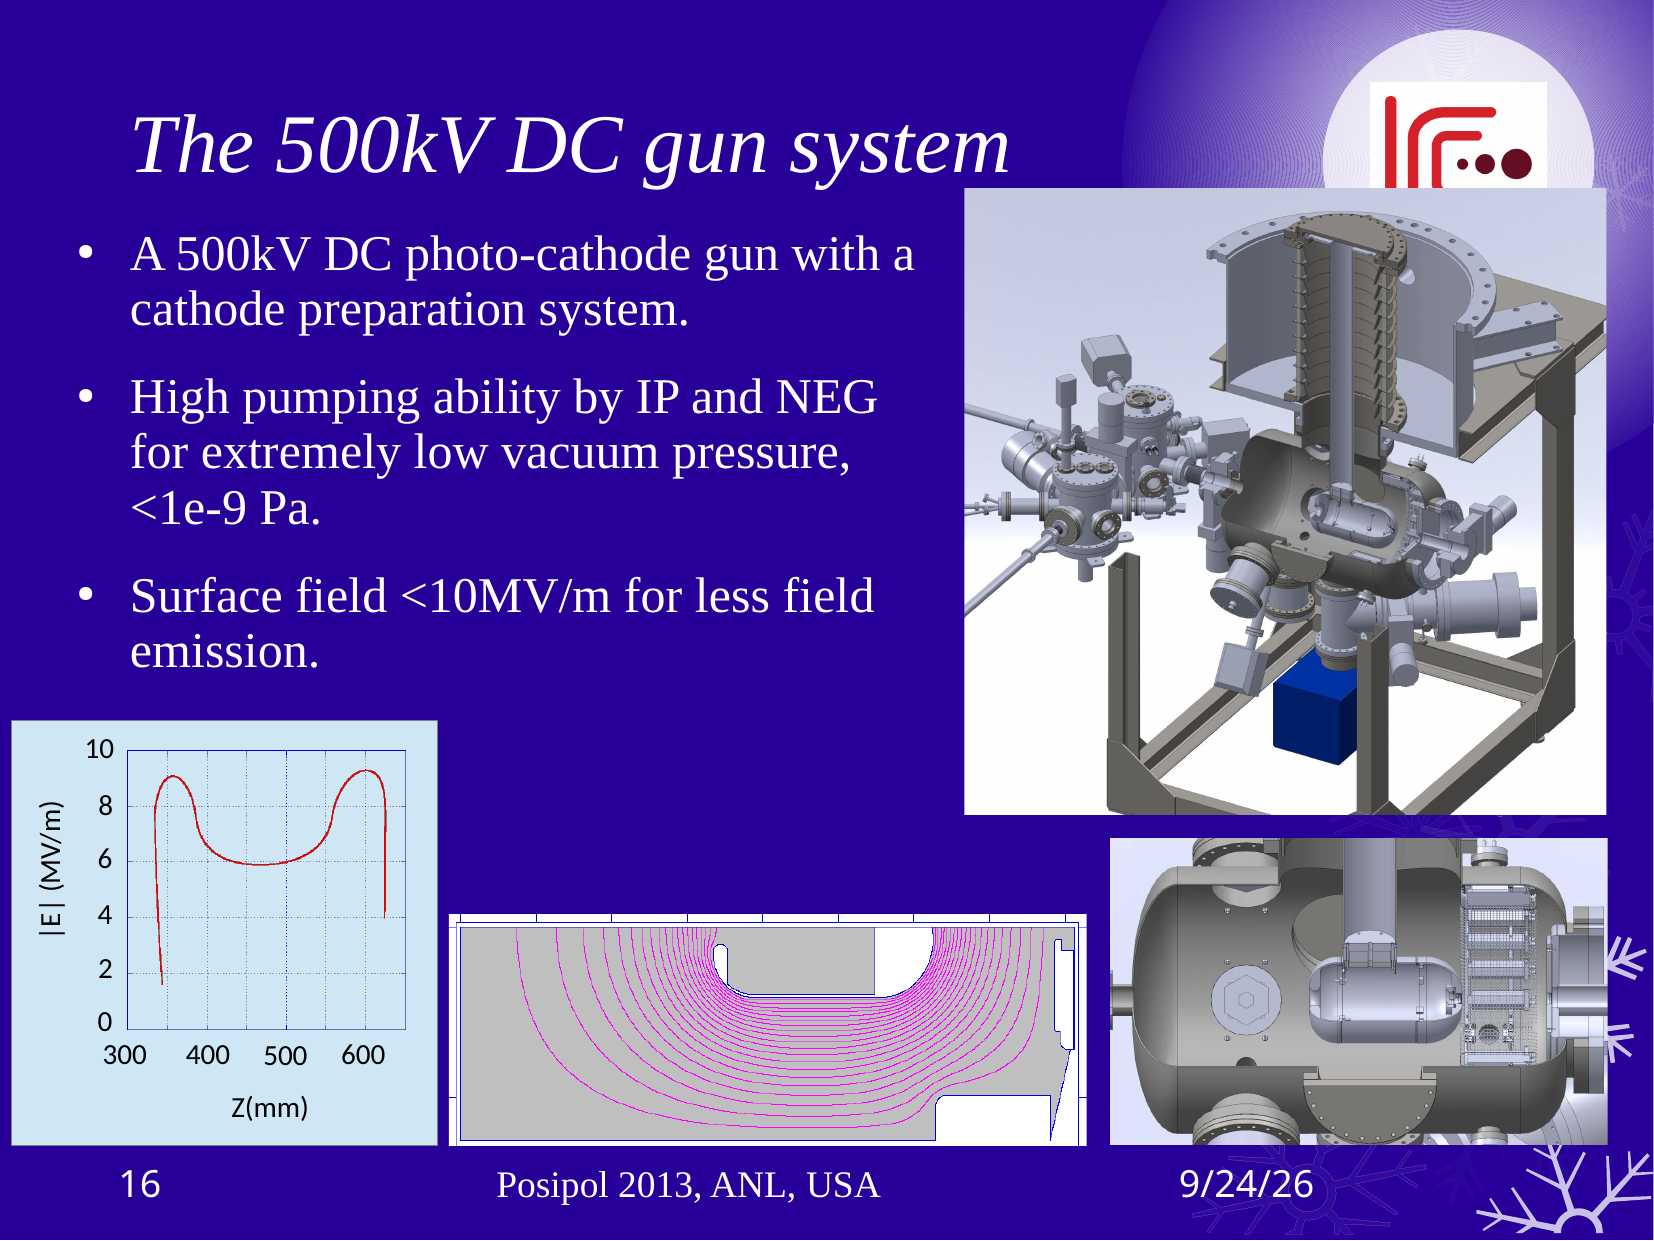

# The 500kV DC gun system
A 500kV DC photo-cathode gun with a cathode preparation system.
High pumping ability by IP and NEG for extremely low vacuum pressure, <1e-9 Pa.
Surface field <10MV/m for less field emission.
10
8
6
|E| (MV/m)
4
2
0
300
600
400
500
Z(mm)
16
2010/8/11